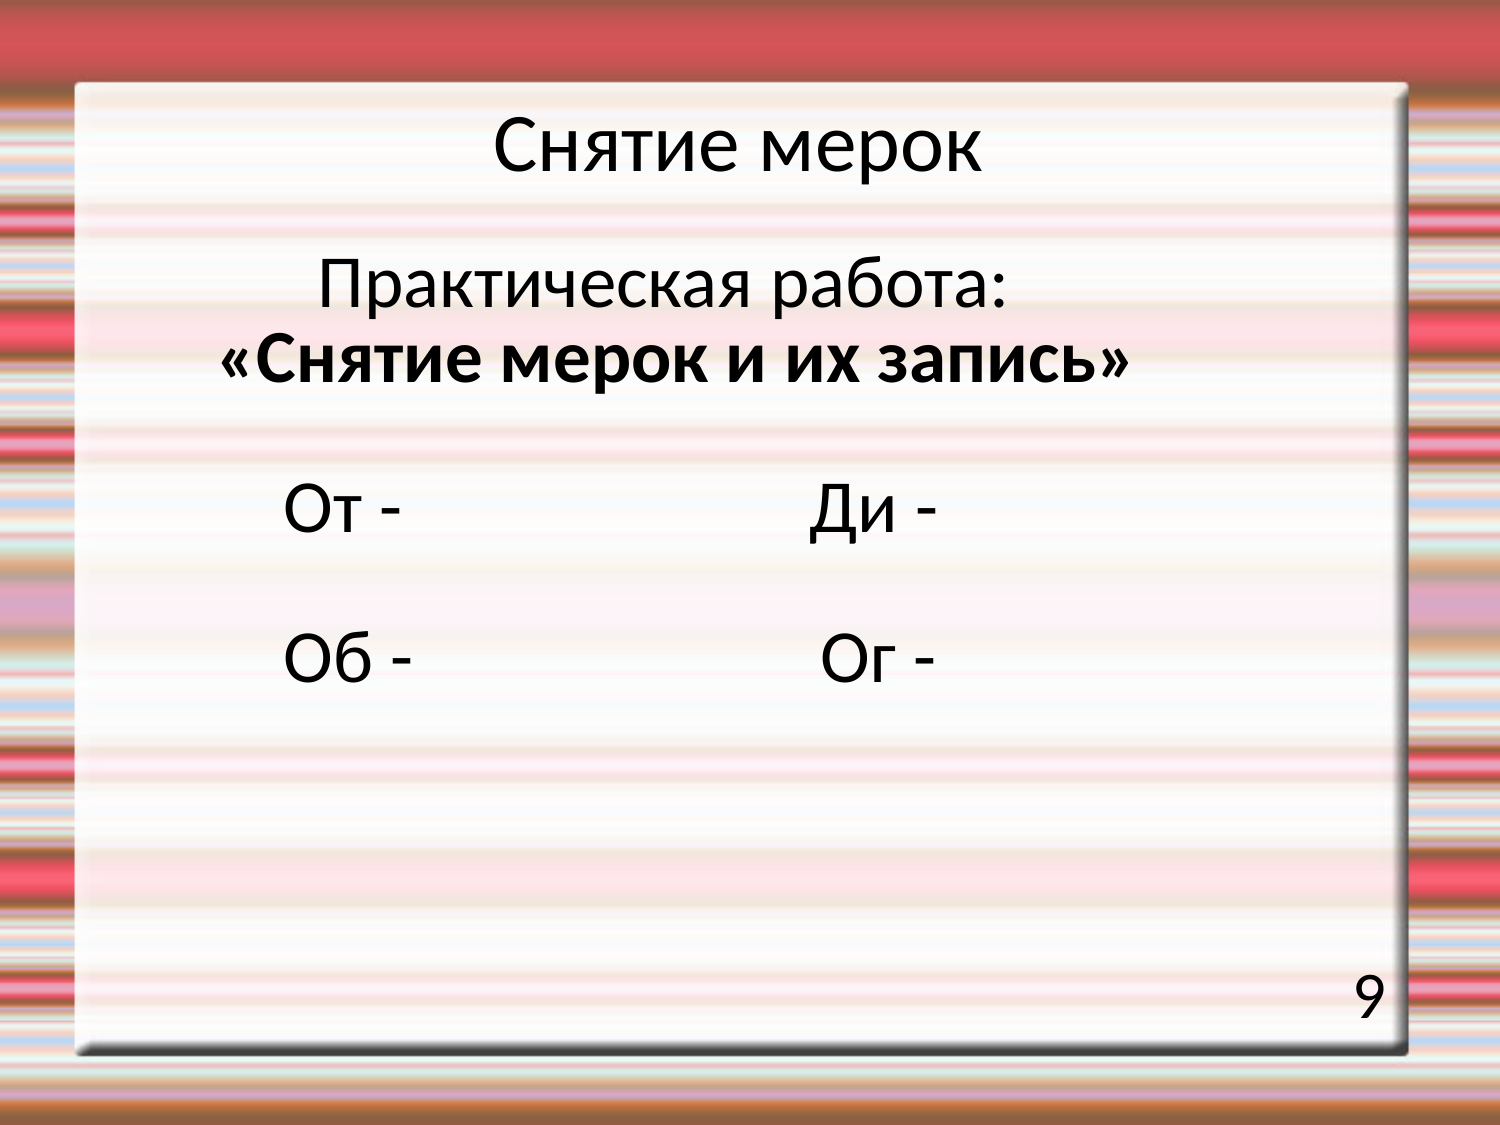

Снятие мерок
 Практическая работа:
 «Снятие мерок и их запись»
 От - Ди -
 Об - Ог -
9